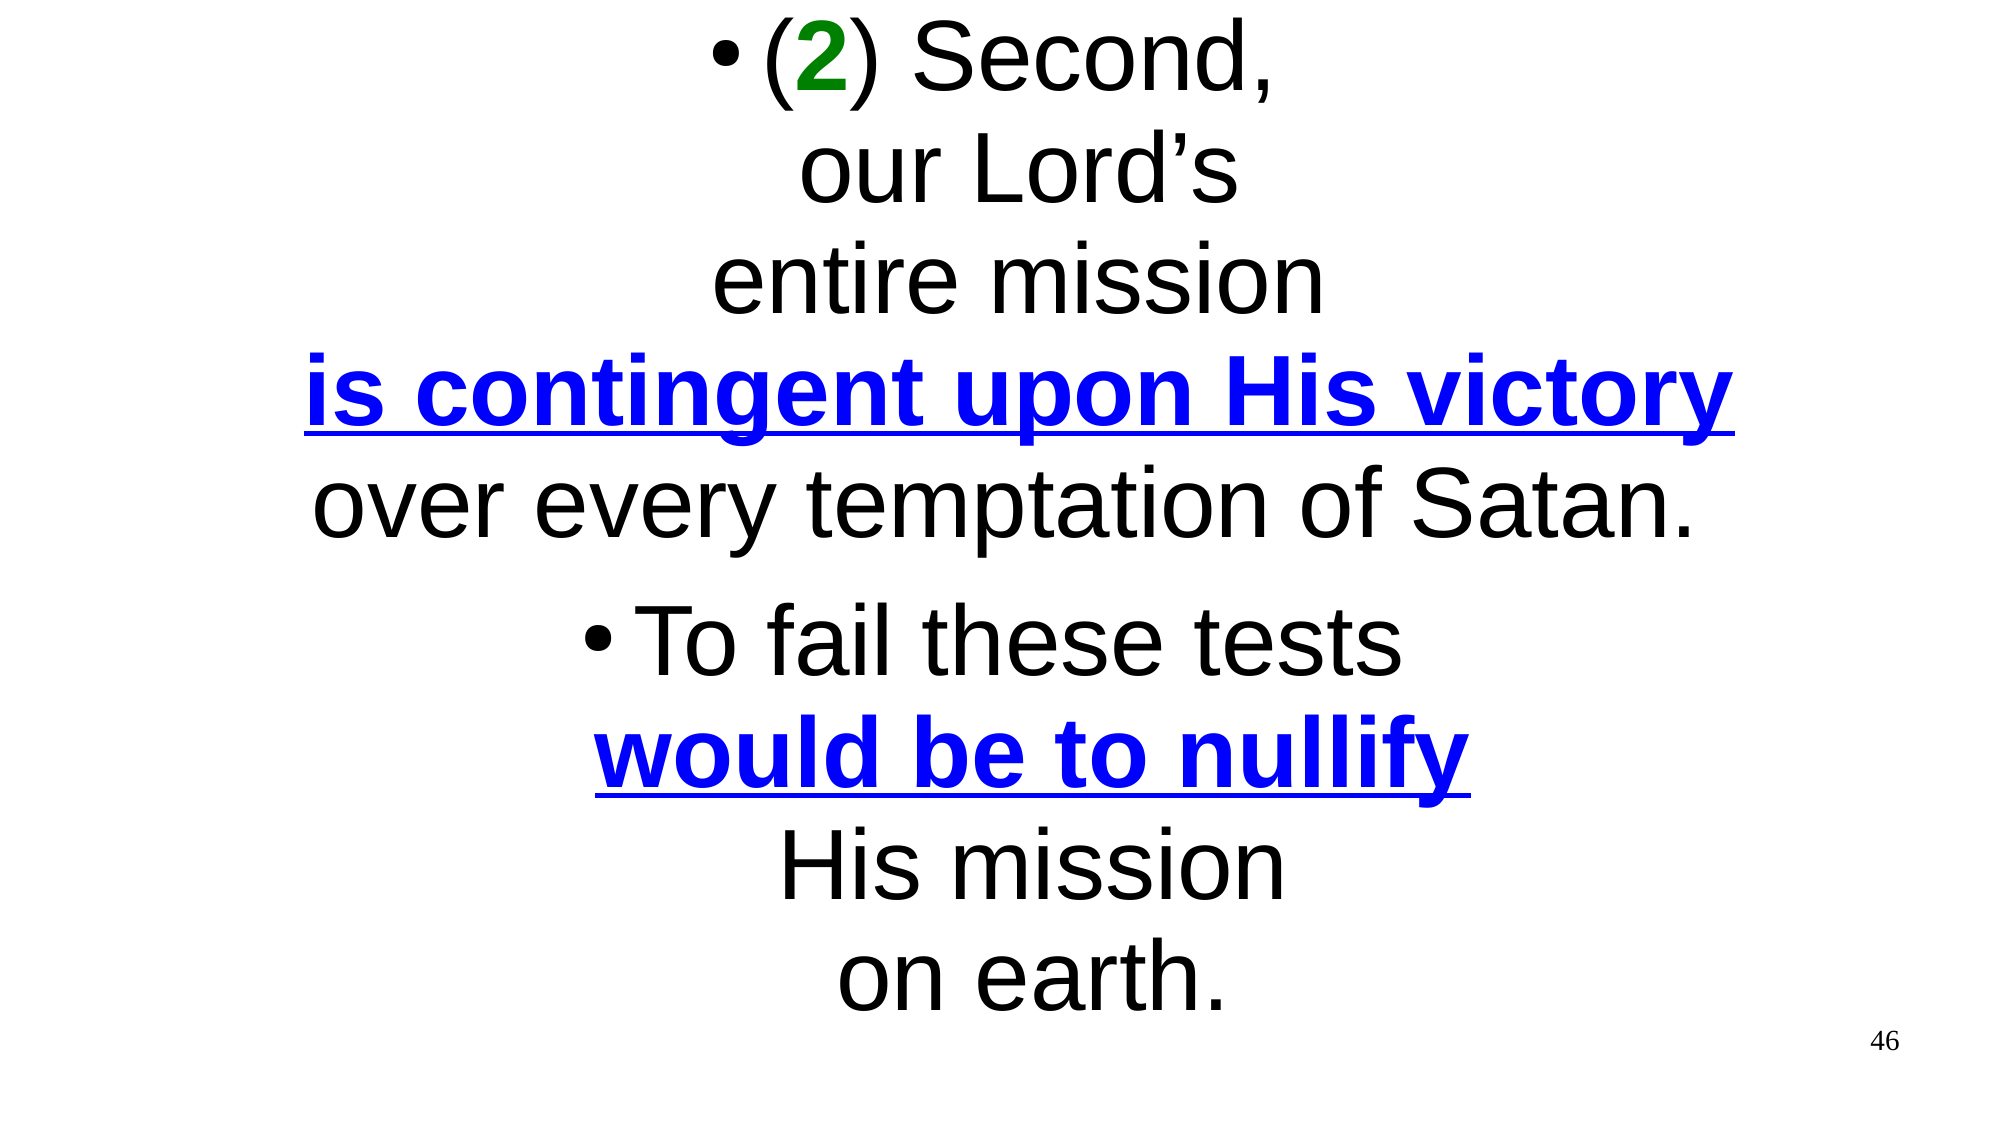

# (2) Second, our Lord’s entire mission is contingent upon His victory over every temptation of Satan.
To fail these tests
would be to nullify
His mission
on earth.
46